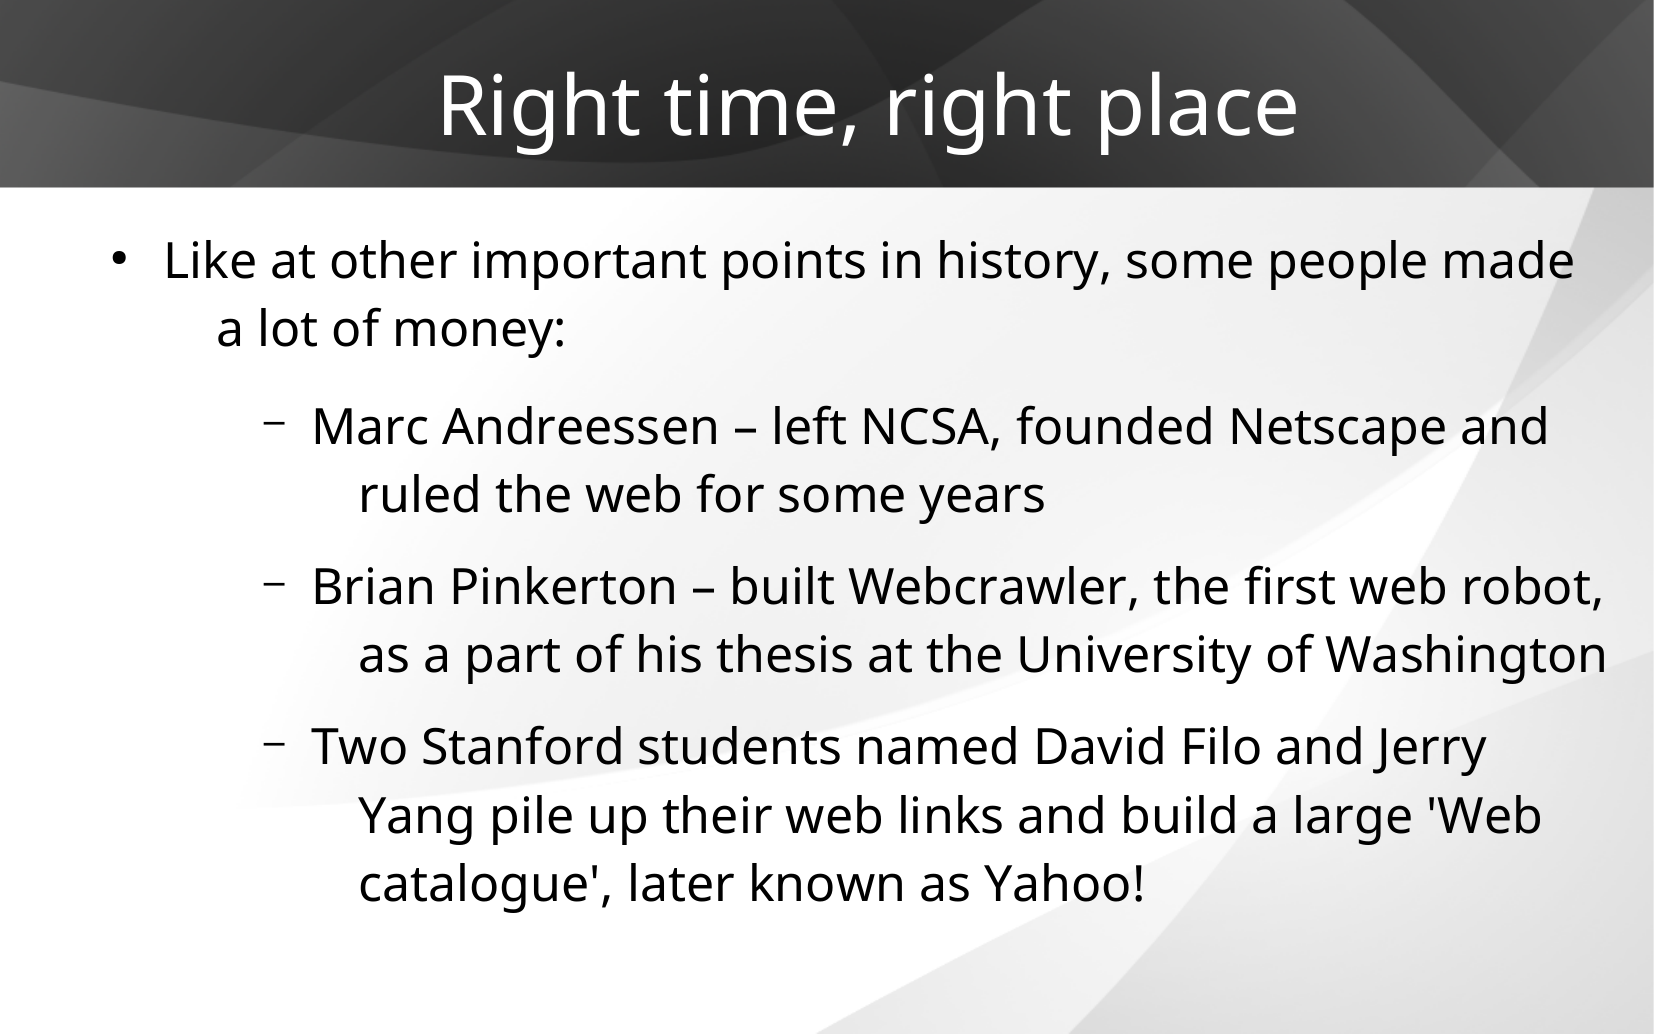

# Right time, right place
Like at other important points in history, some people made a lot of money:
Marc Andreessen – left NCSA, founded Netscape and ruled the web for some years
Brian Pinkerton – built Webcrawler, the first web robot, as a part of his thesis at the University of Washington
Two Stanford students named David Filo and Jerry Yang pile up their web links and build a large 'Web catalogue', later known as Yahoo!